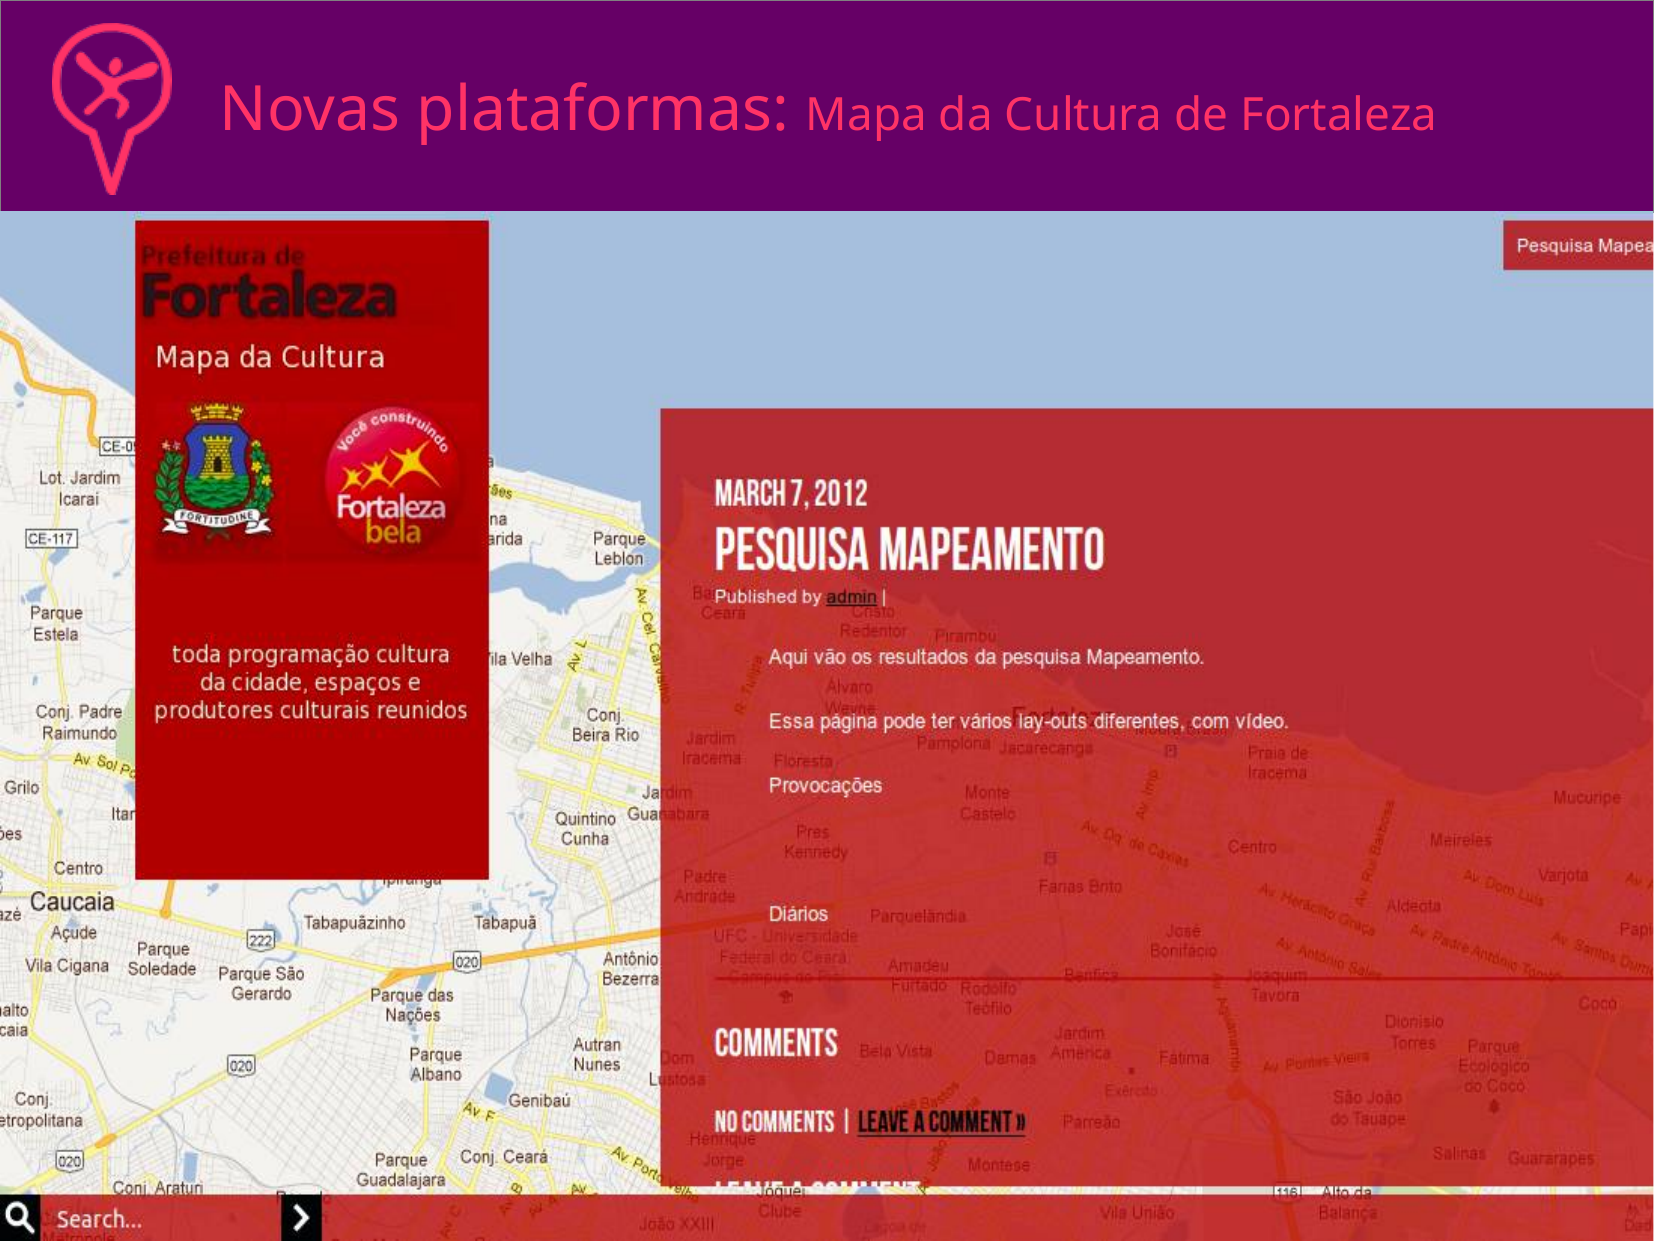

Novas plataformas: Mapa da Cultura de Fortaleza
#